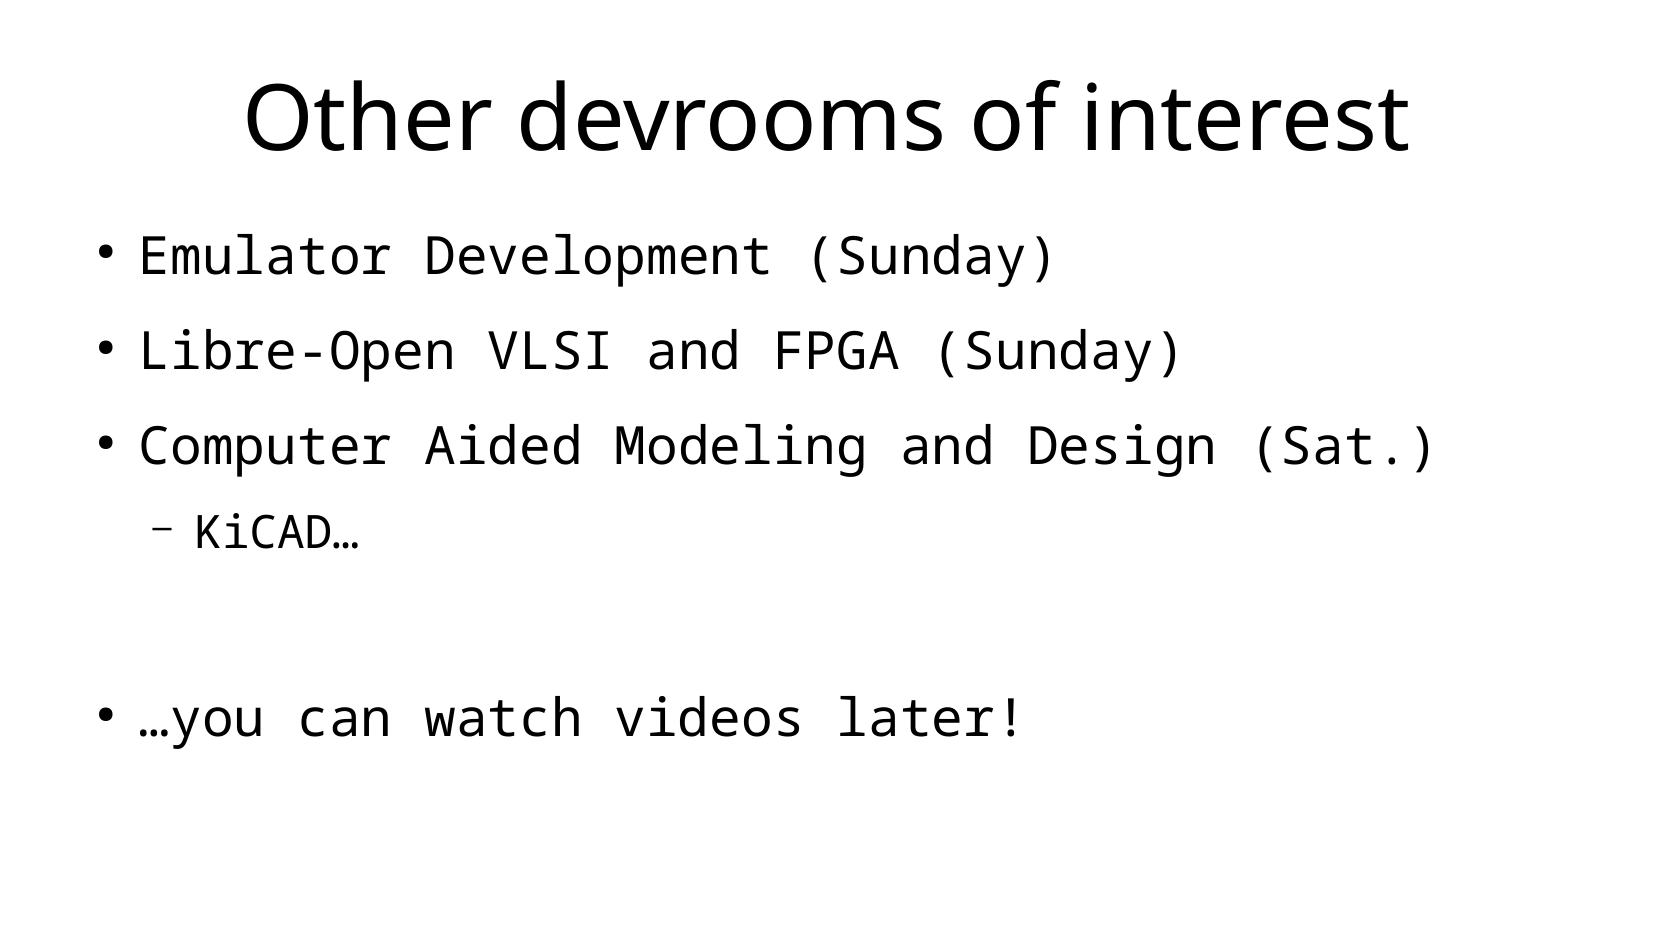

# Other devrooms of interest
Emulator Development (Sunday)
Libre-Open VLSI and FPGA (Sunday)
Computer Aided Modeling and Design (Sat.)
KiCAD…
…you can watch videos later!